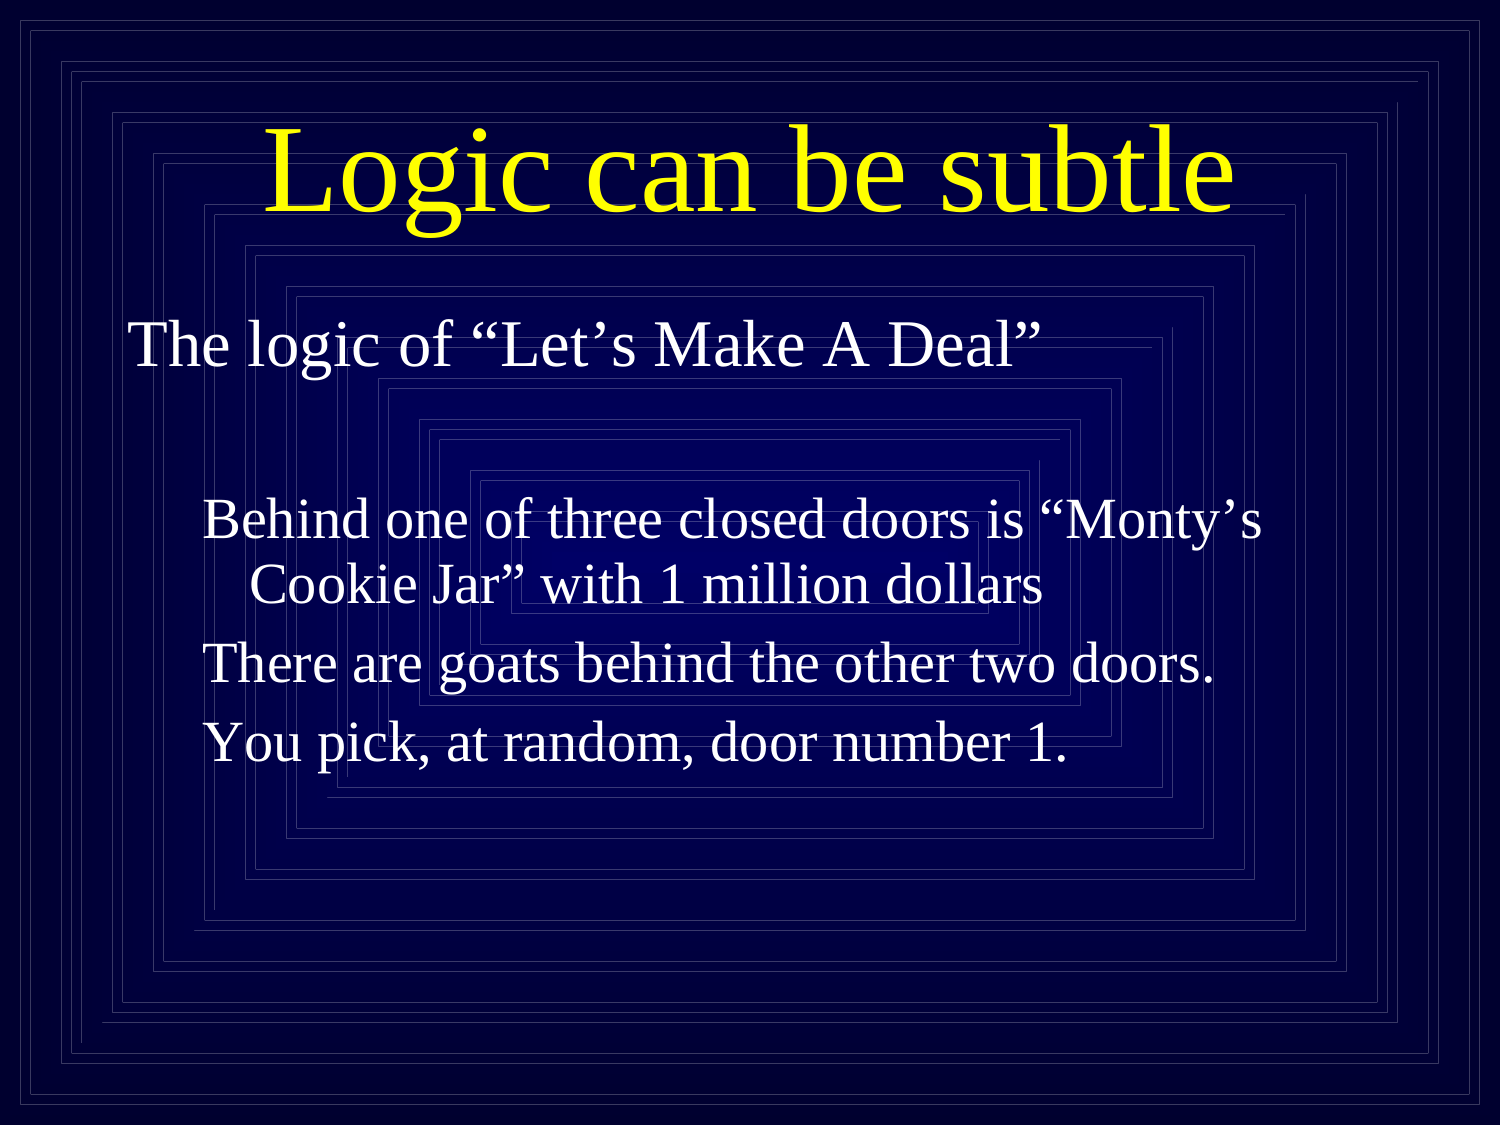

# Logic can be subtle
The logic of “Let’s Make A Deal”
Behind one of three closed doors is “Monty’s Cookie Jar” with 1 million dollars
There are goats behind the other two doors.
You pick, at random, door number 1.